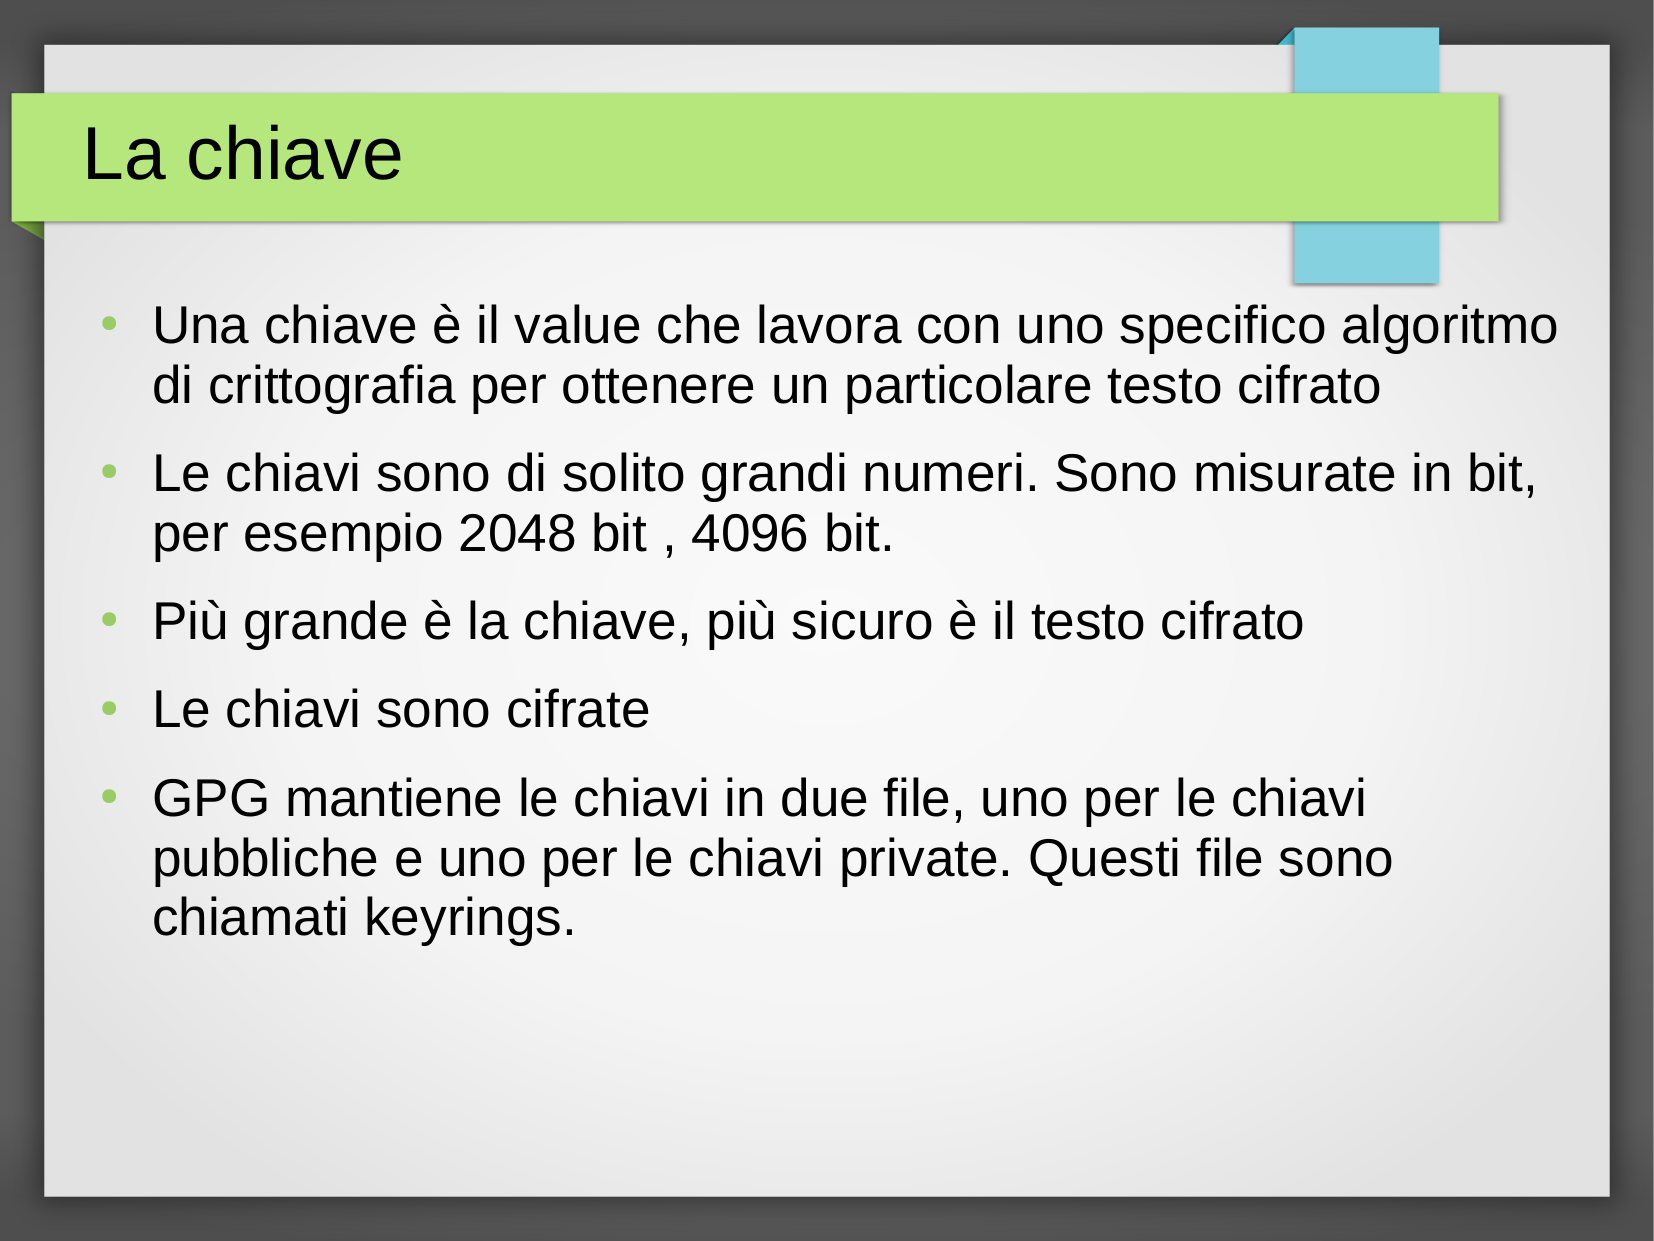

# La chiave
Una chiave è il value che lavora con uno specifico algoritmo di crittografia per ottenere un particolare testo cifrato
Le chiavi sono di solito grandi numeri. Sono misurate in bit, per esempio 2048 bit , 4096 bit.
Più grande è la chiave, più sicuro è il testo cifrato
Le chiavi sono cifrate
GPG mantiene le chiavi in due file, uno per le chiavi pubbliche e uno per le chiavi private. Questi file sono chiamati keyrings.